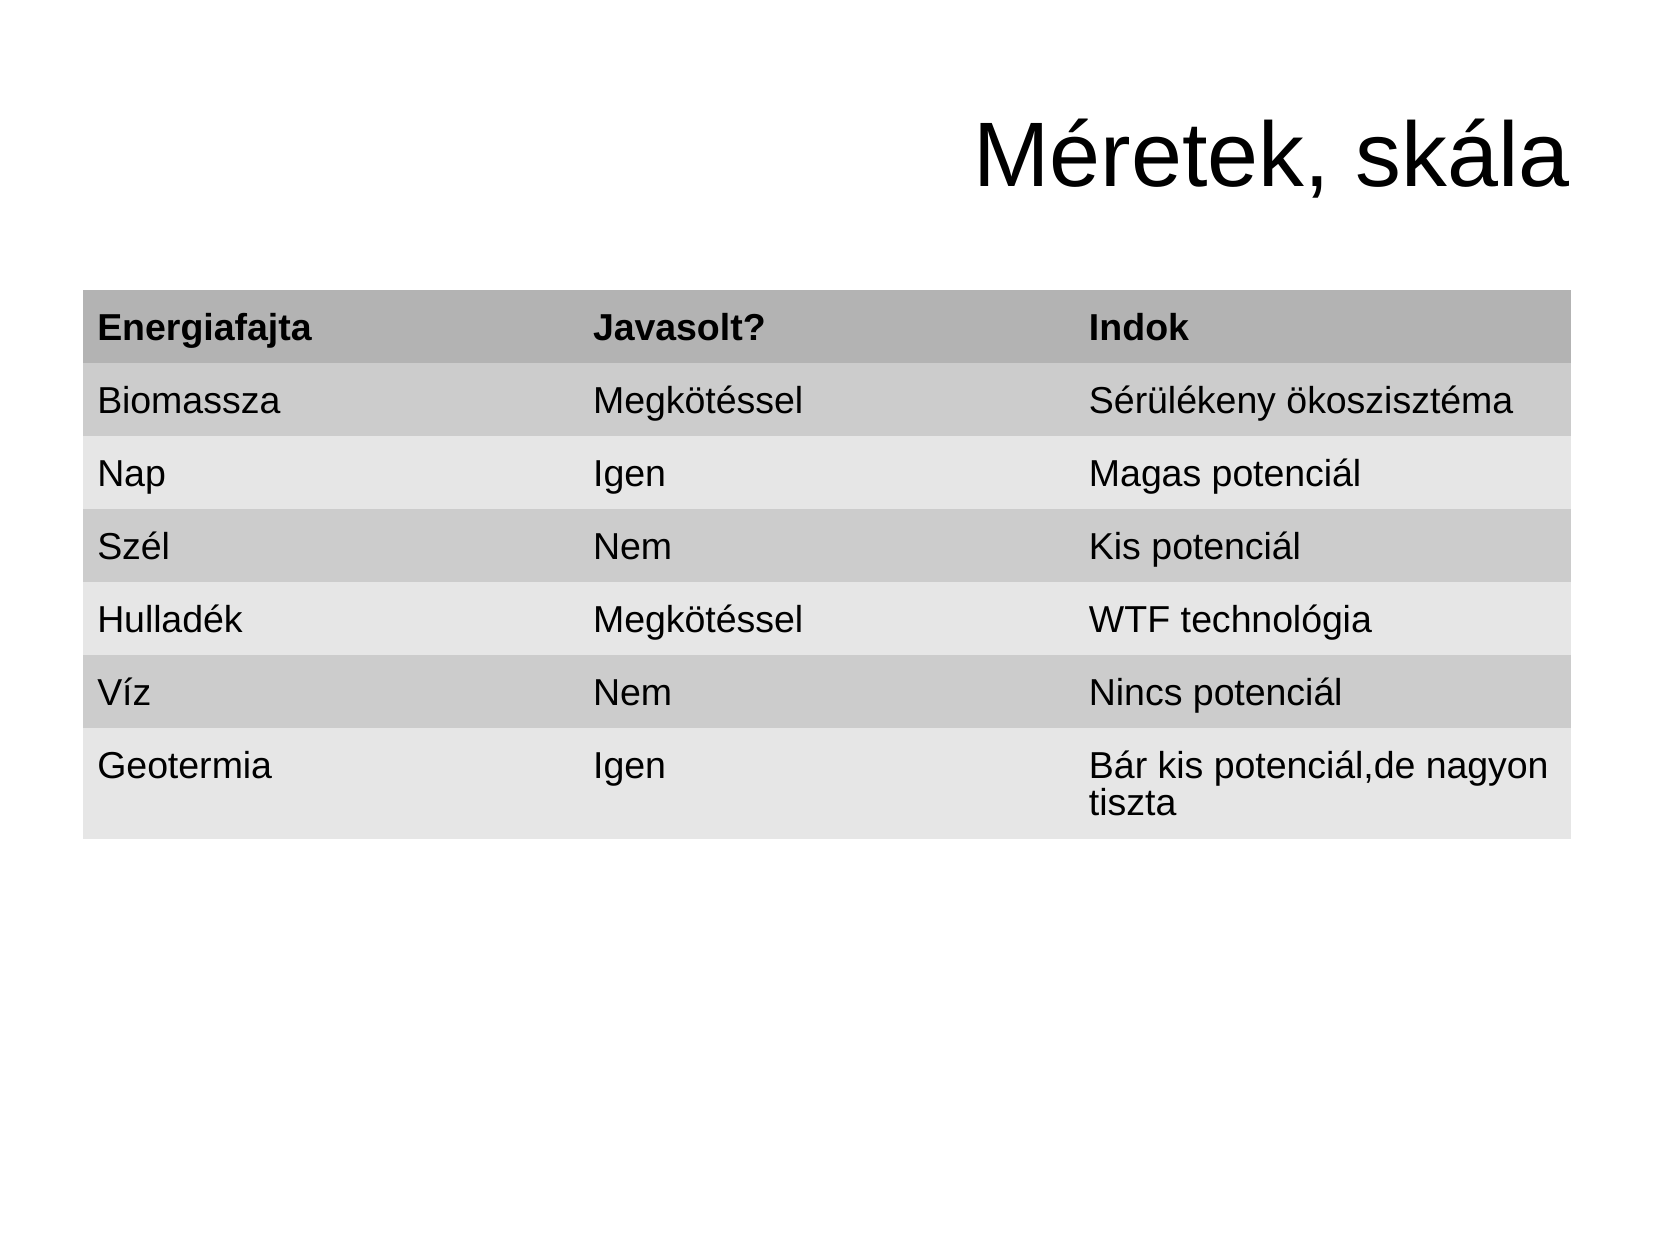

# Méretek, skála
| Energiafajta | Javasolt? | Indok |
| --- | --- | --- |
| Biomassza | Megkötéssel | Sérülékeny ökoszisztéma |
| Nap | Igen | Magas potenciál |
| Szél | Nem | Kis potenciál |
| Hulladék | Megkötéssel | WTF technológia |
| Víz | Nem | Nincs potenciál |
| Geotermia | Igen | Bár kis potenciál,de nagyon tiszta |